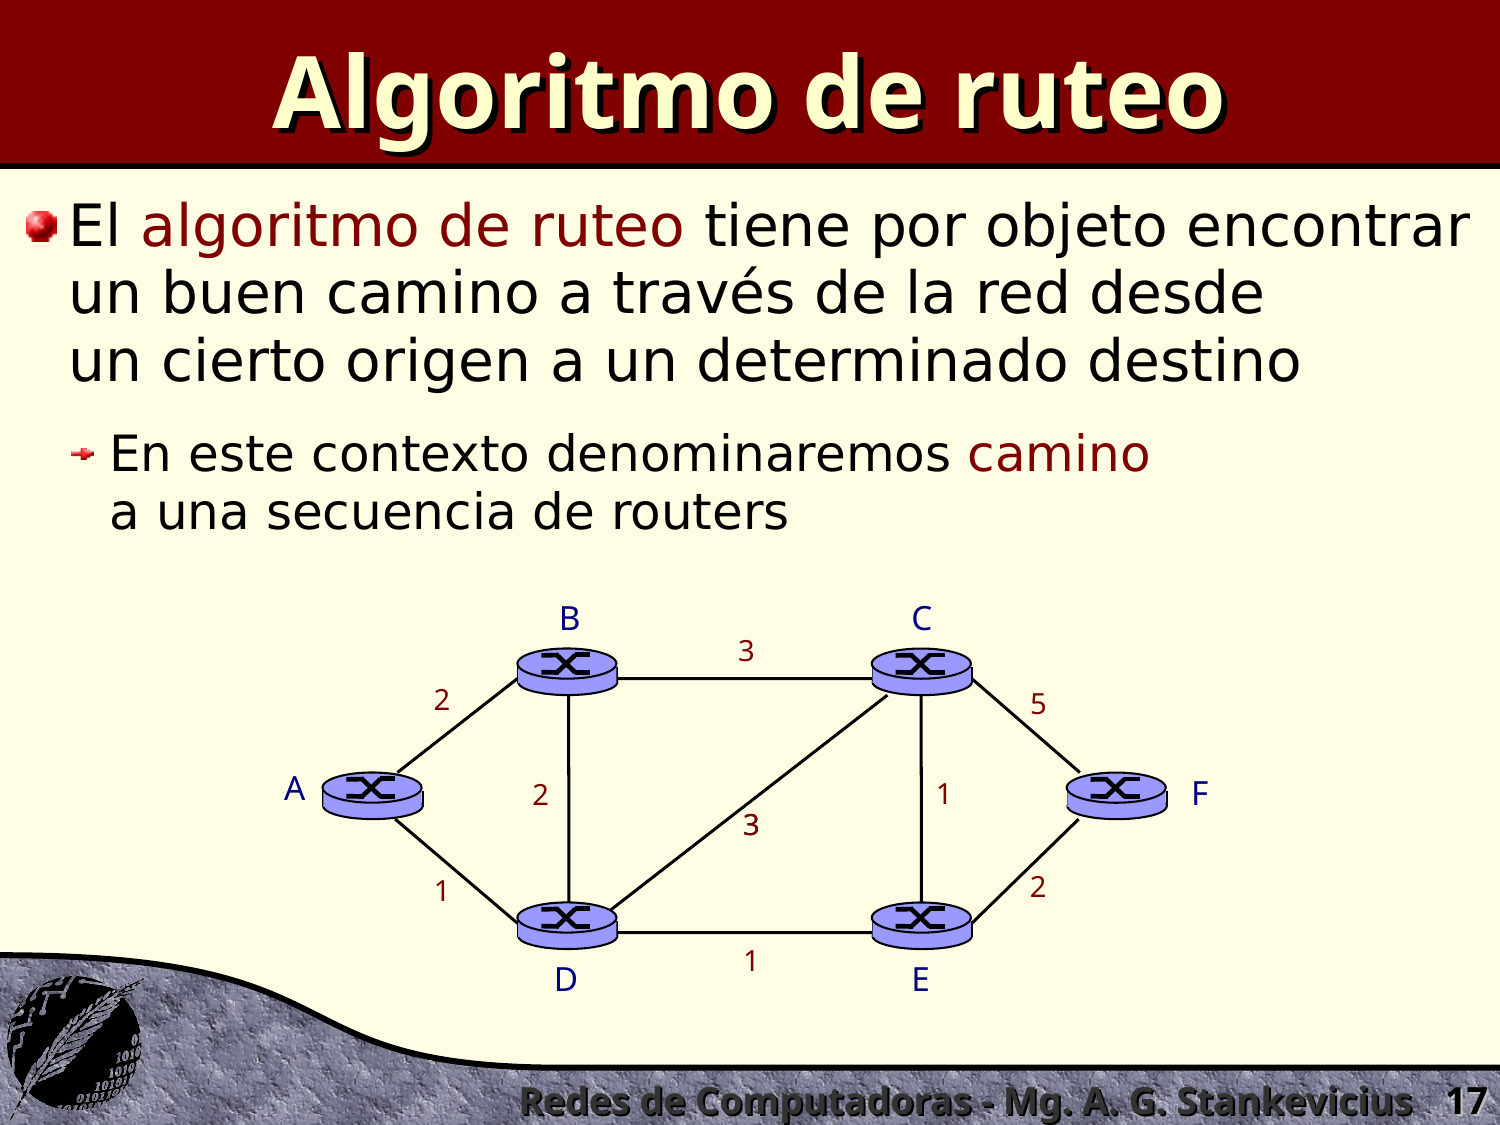

# Algoritmo de ruteo
El algoritmo de ruteo tiene por objeto encontrar un buen camino a través de la red desde
un cierto origen a un determinado destino
En este contexto denominaremos camino
a una secuencia de routers
B
C
3
2
5
A
F
1
2
3
3
2
1
1
D
E
17